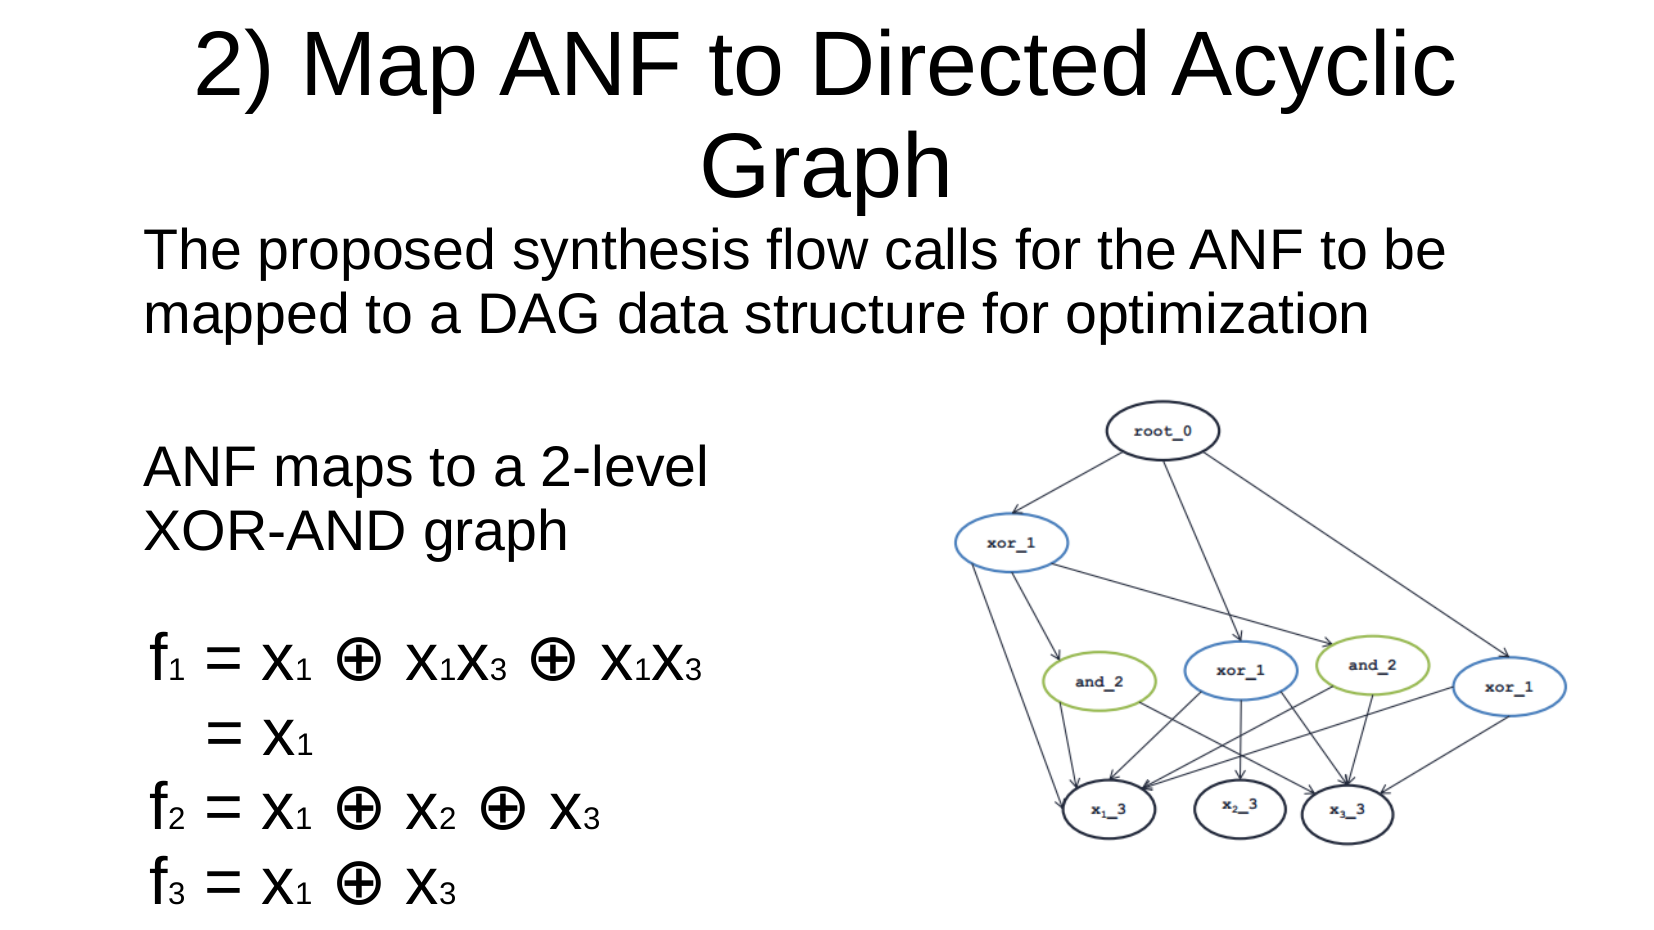

# 2) Map ANF to Directed Acyclic Graph
The proposed synthesis flow calls for the ANF to be mapped to a DAG data structure for optimization
ANF maps to a 2-level
XOR-AND graph
f1 = x1 ⊕ x1x3 ⊕ x1x3
 = x1
f2 = x1 ⊕ x2 ⊕ x3
f3 = x1 ⊕ x3